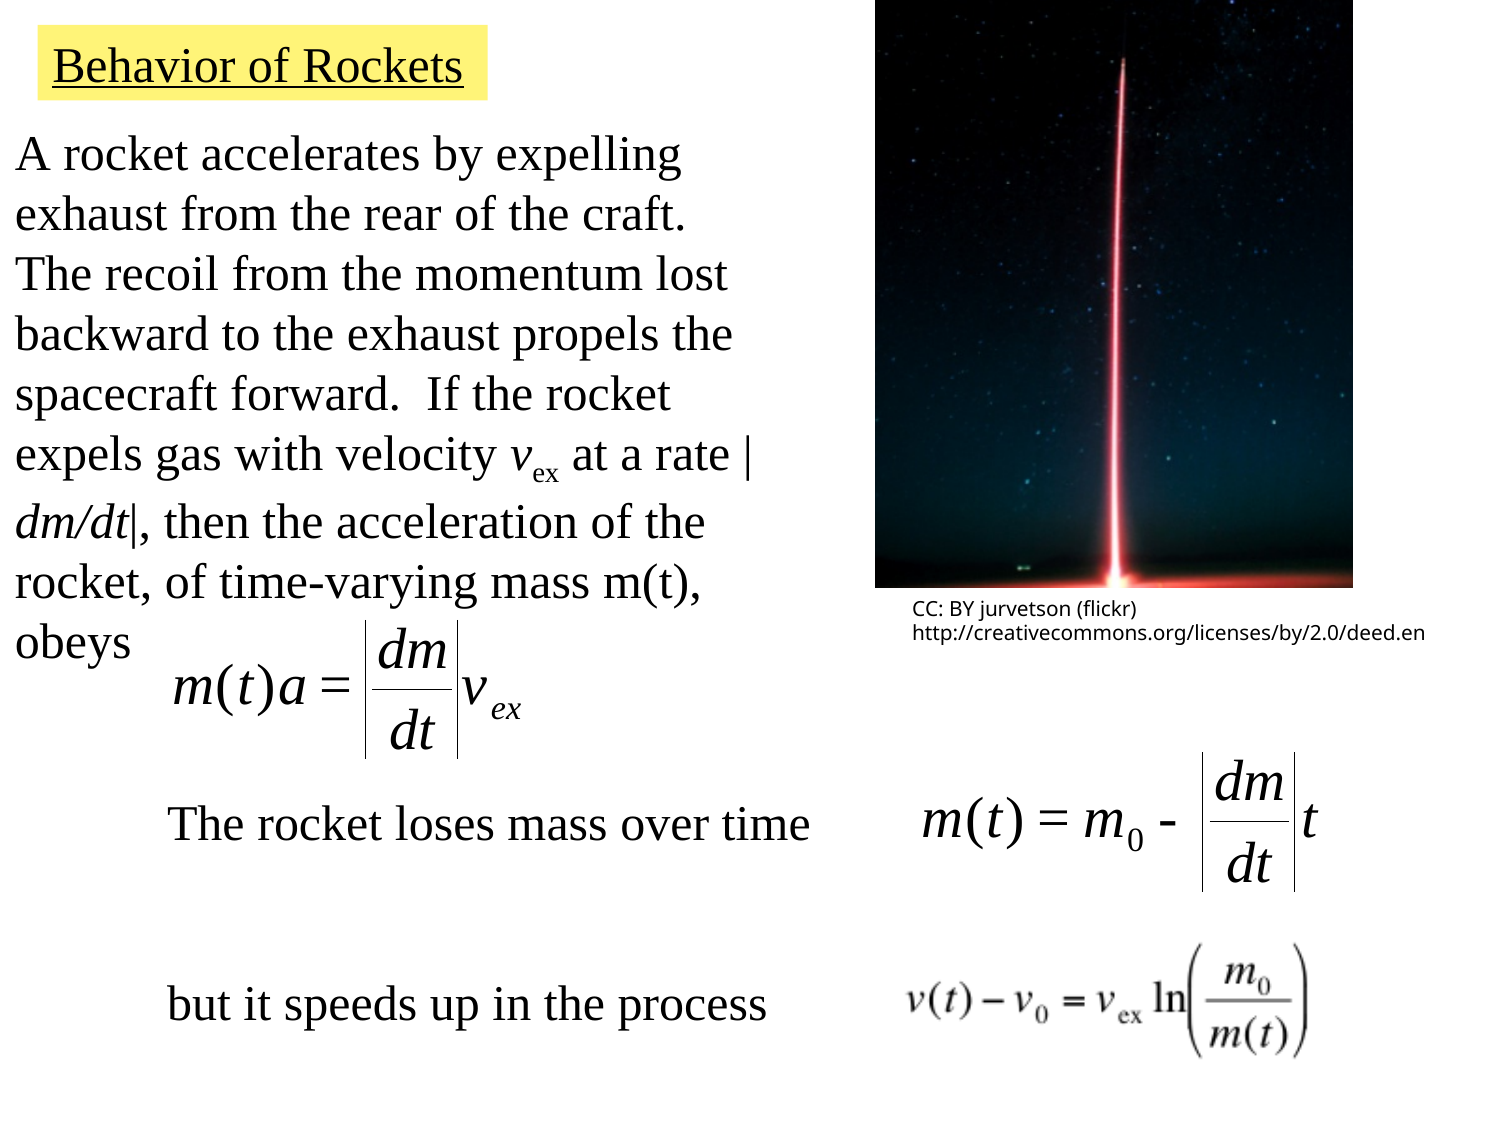

Behavior of Rockets
A rocket accelerates by expelling exhaust from the rear of the craft. The recoil from the momentum lost backward to the exhaust propels the spacecraft forward. If the rocket expels gas with velocity vex at a rate |dm/dt|, then the acceleration of the rocket, of time-varying mass m(t), obeys
CC: BY jurvetson (flickr)
http://creativecommons.org/licenses/by/2.0/deed.en
The rocket loses mass over time
but it speeds up in the process